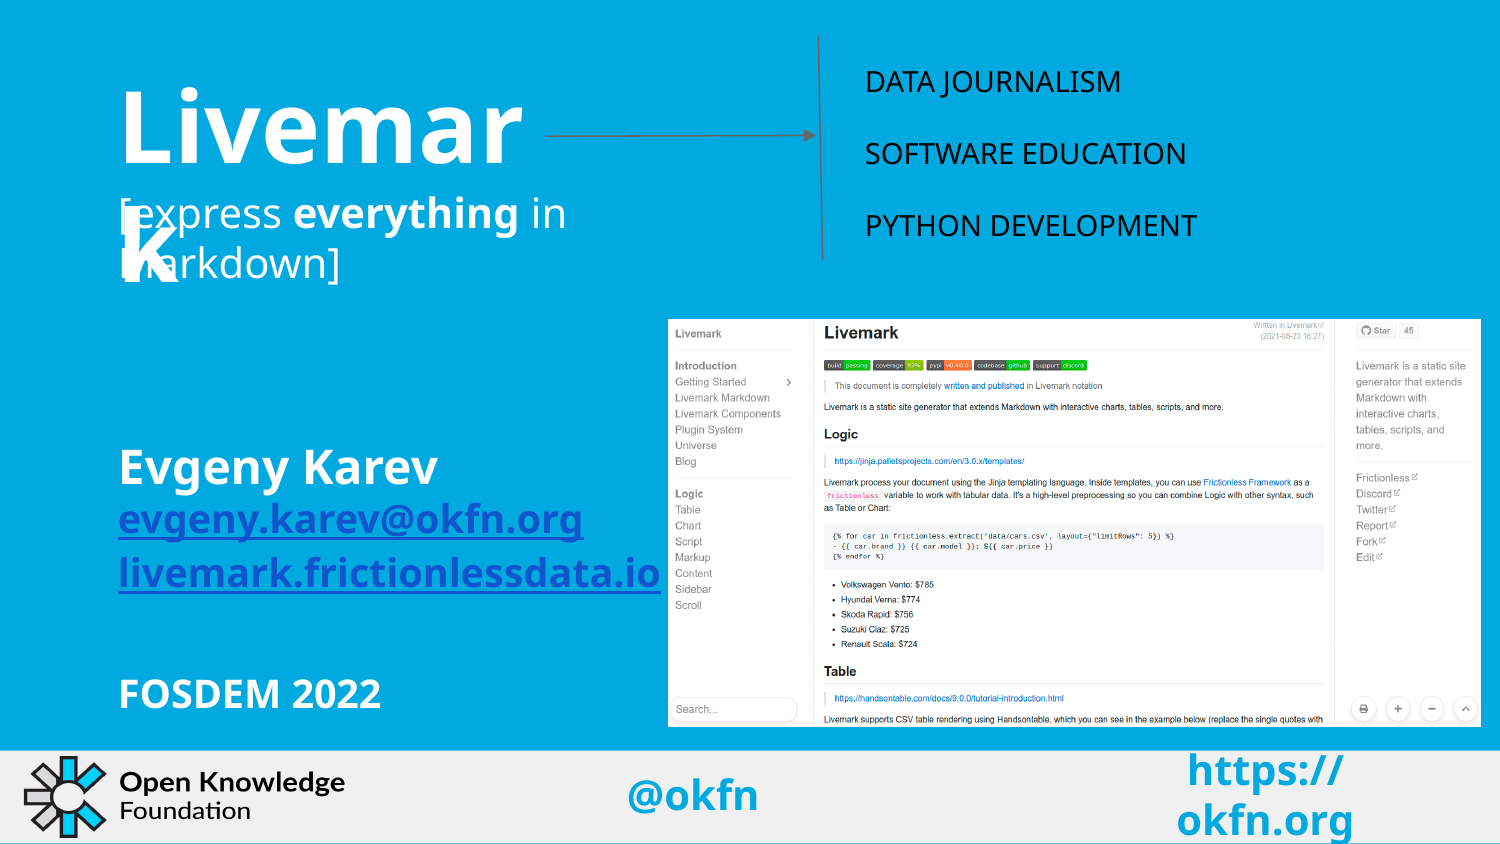

# Livemark
DATA JOURNALISM
SOFTWARE EDUCATION
[express everything in Markdown]
PYTHON DEVELOPMENT
Evgeny Karev
evgeny.karev@okfn.org
livemark.frictionlessdata.io
FOSDEM 2022
@okfn
https://okfn.org